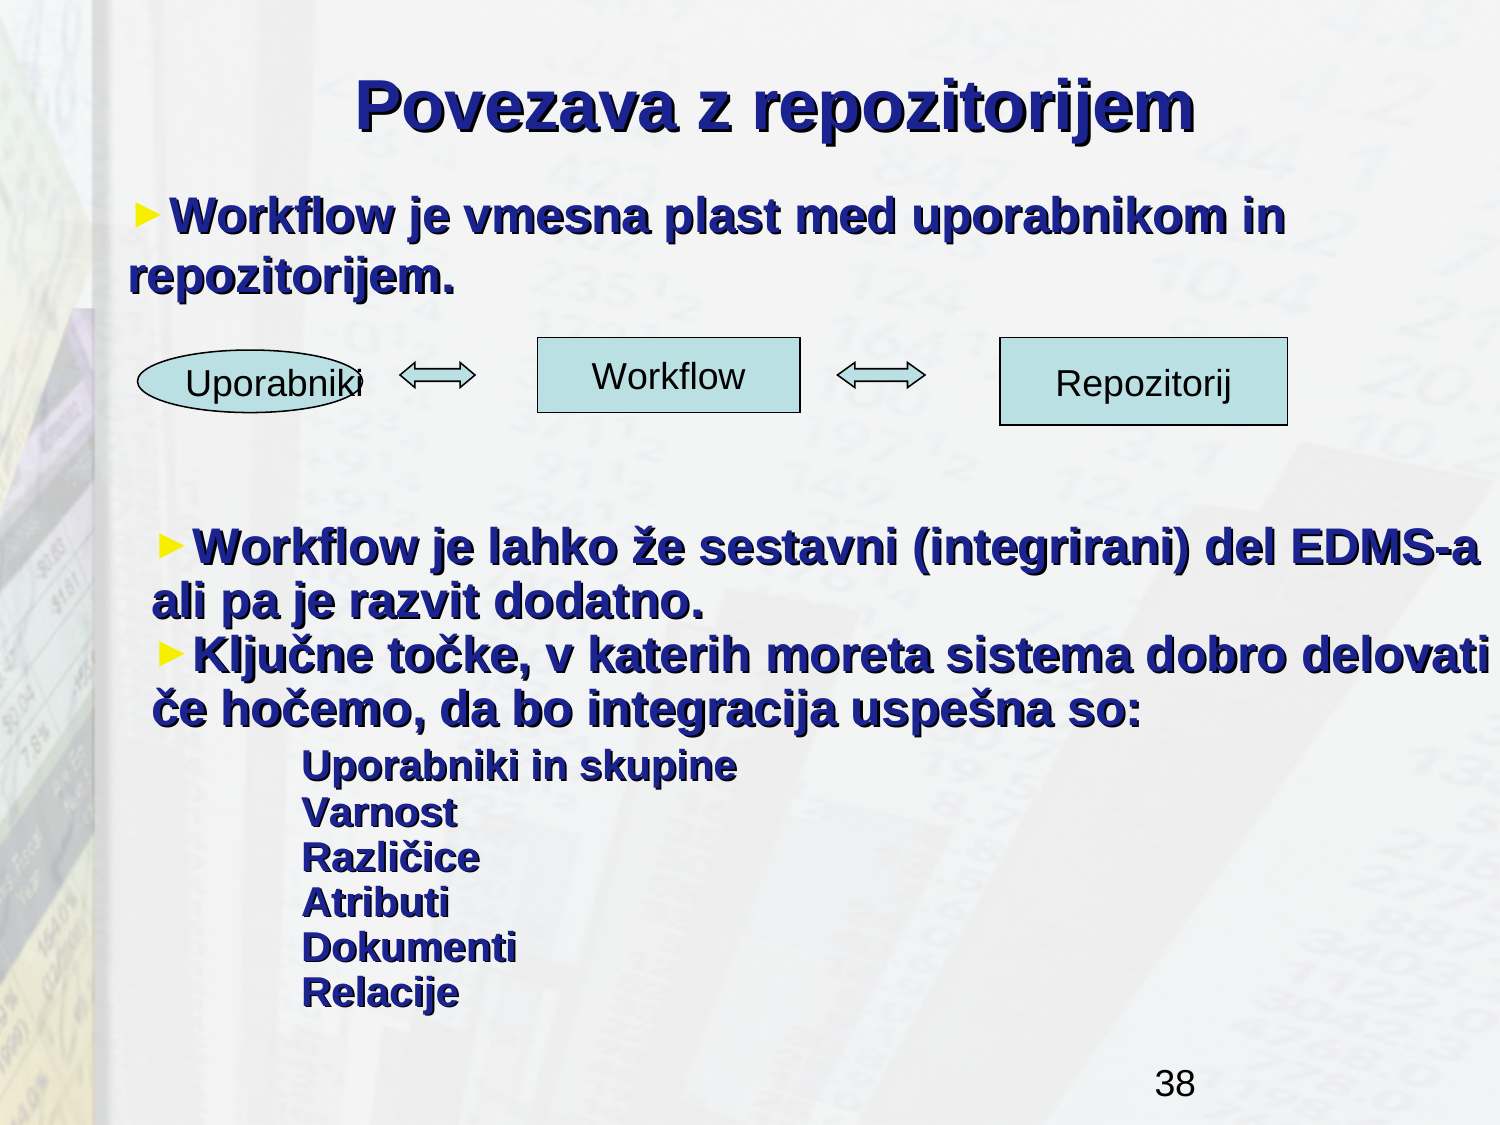

Povezava z repozitorijem
# Workflow je vmesna plast med uporabnikom in repozitorijem.
Workflow
Repozitorij
Uporabniki
Workflow je lahko že sestavni (integrirani) del EDMS-a
ali pa je razvit dodatno.
Ključne točke, v katerih moreta sistema dobro delovati
če hočemo, da bo integracija uspešna so:
	Uporabniki in skupine
	Varnost
	Različice
	Atributi
	Dokumenti
	Relacije
38